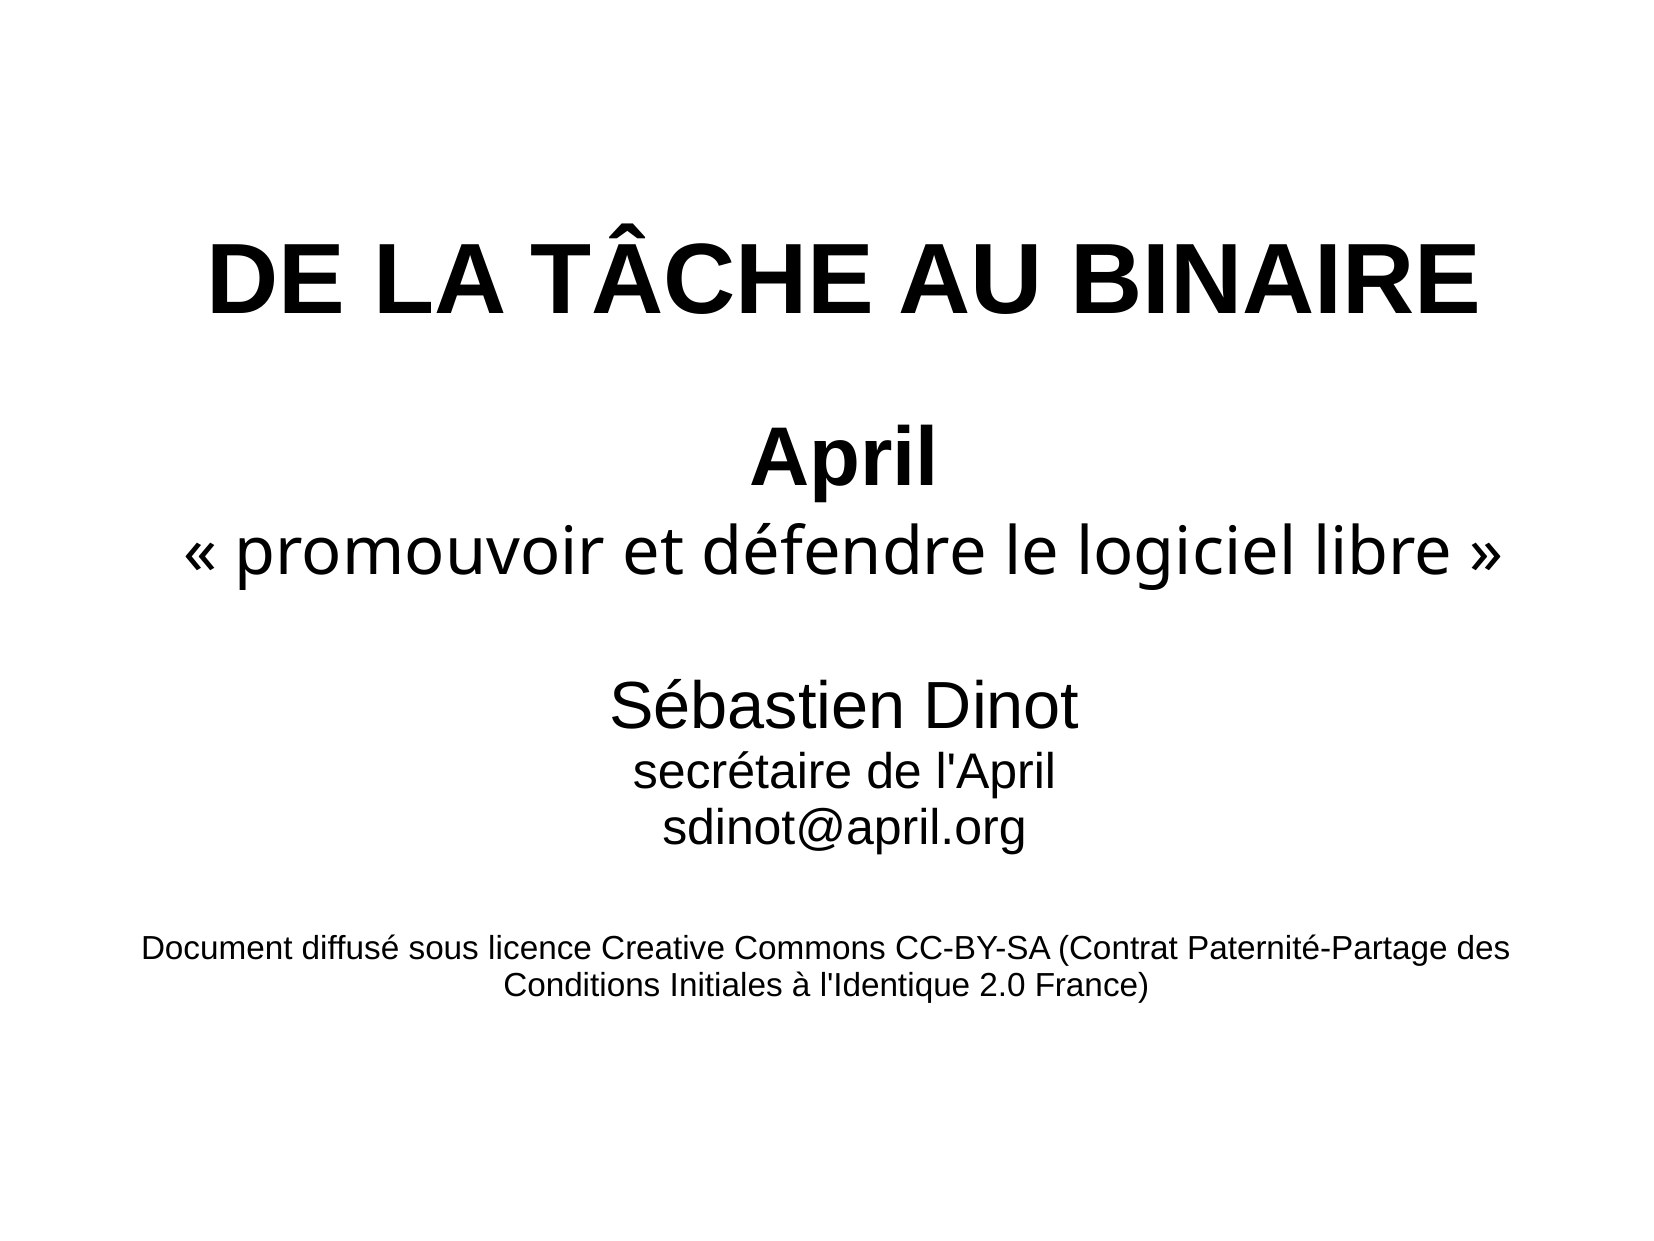

# DE LA TÂCHE AU BINAIRE
April
« promouvoir et défendre le logiciel libre »
Sébastien Dinot
secrétaire de l'April
sdinot@april.org
Document diffusé sous licence Creative Commons CC-BY-SA (Contrat Paternité-Partage des Conditions Initiales à l'Identique 2.0 France)